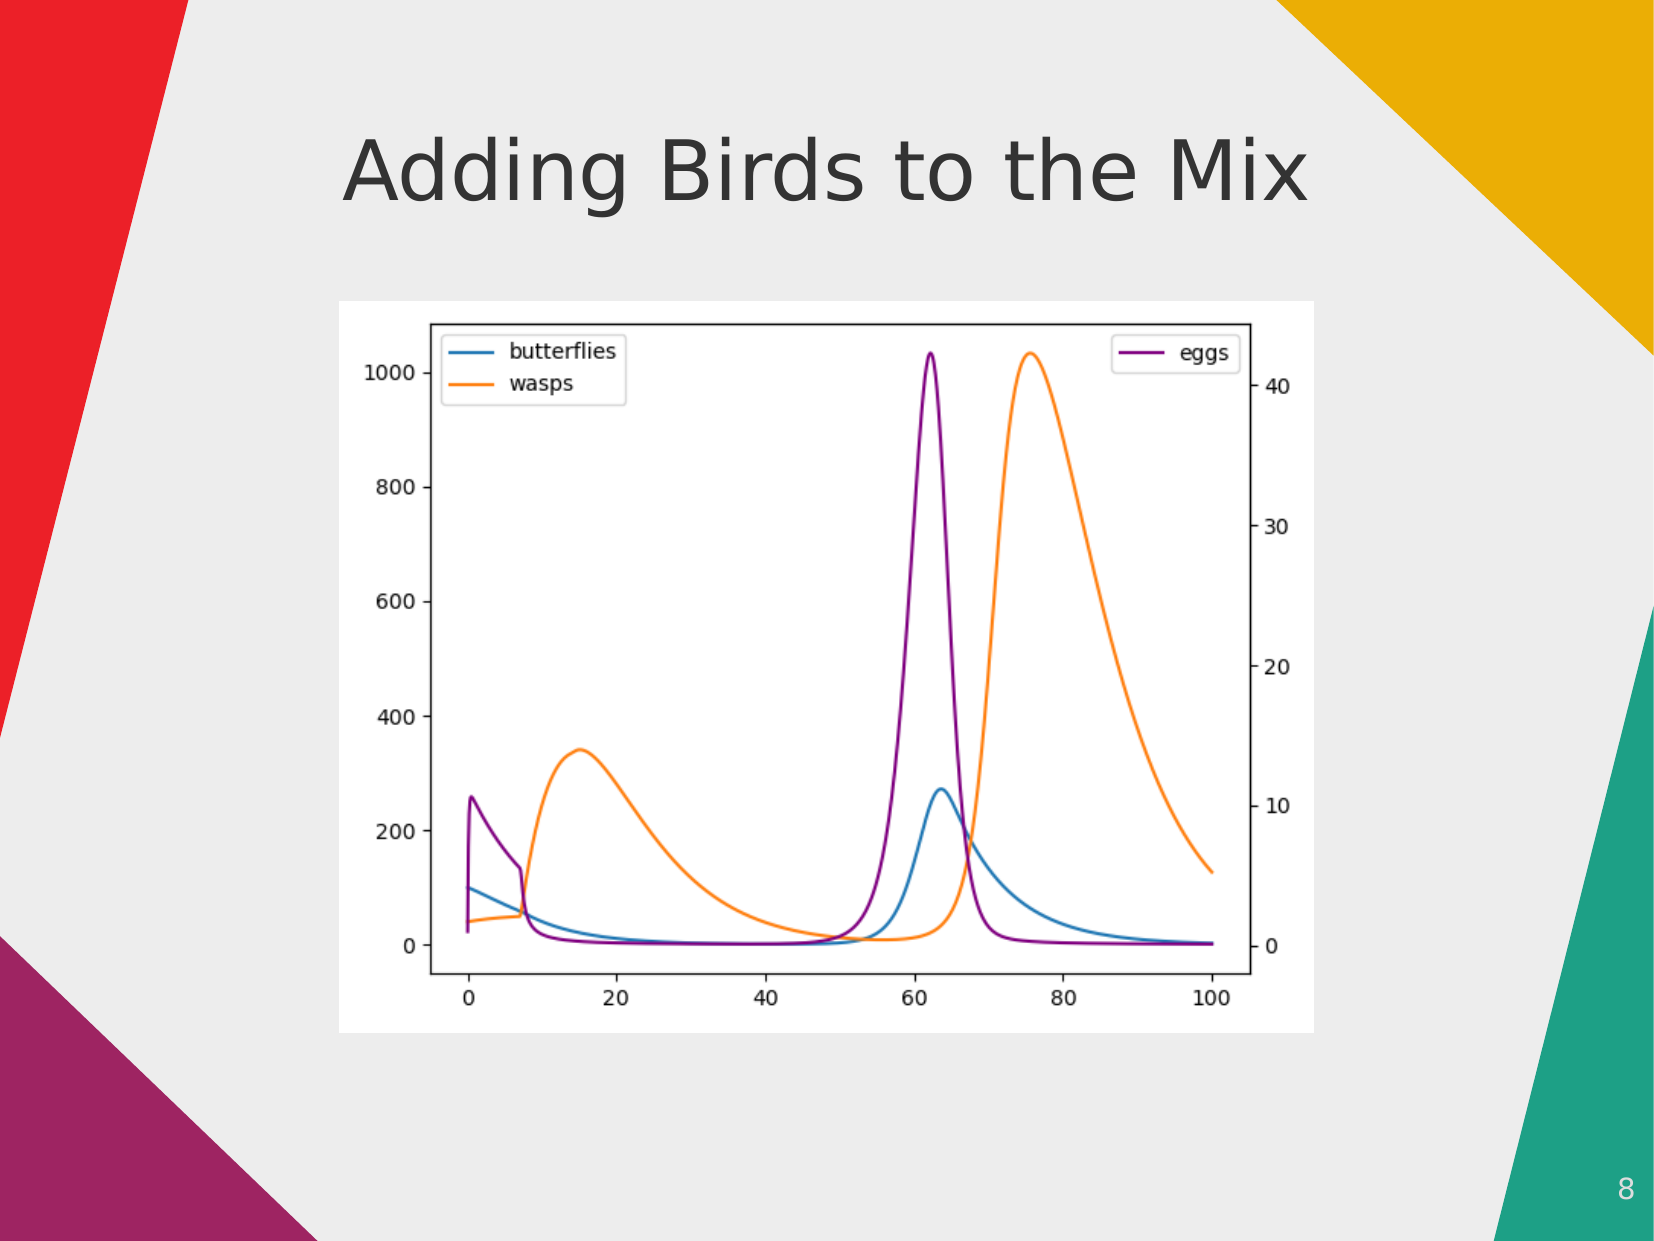

# Adding Birds to the Mix
8